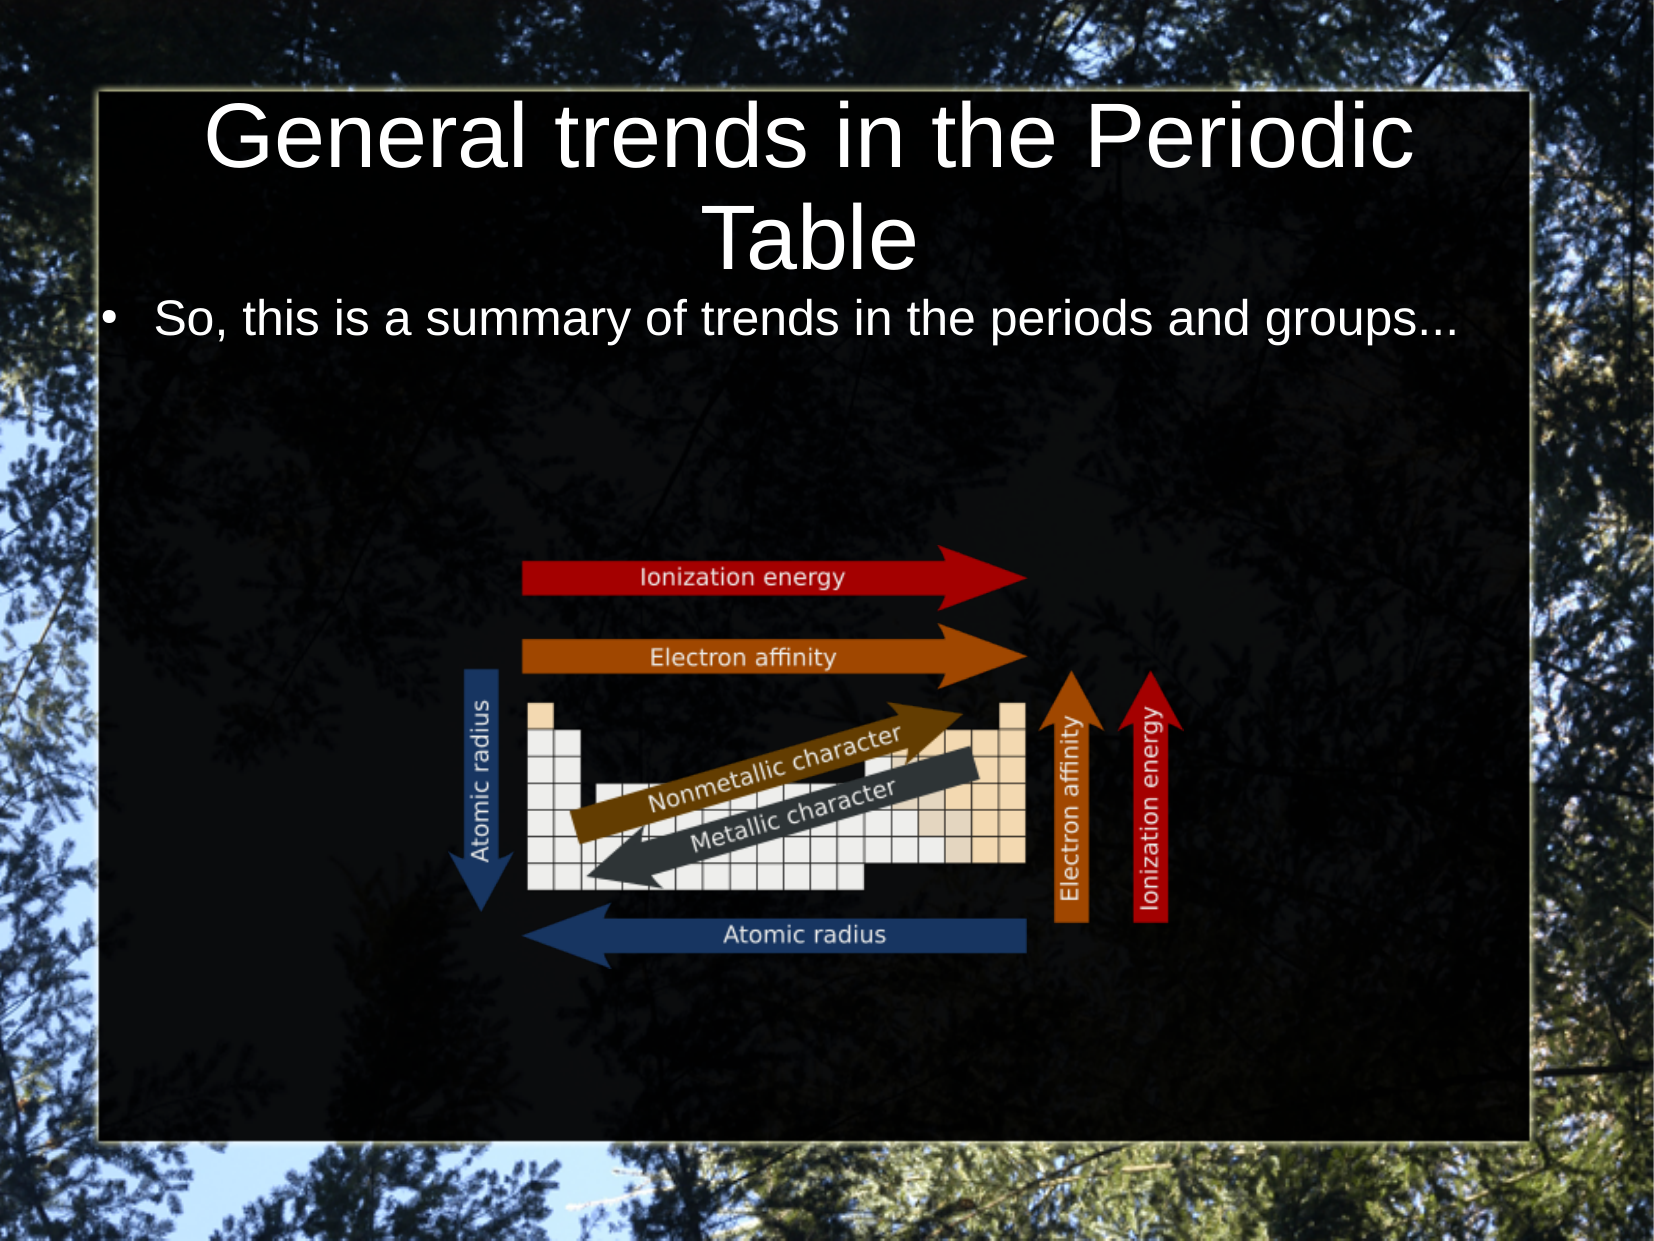

# General trends in the Periodic Table
So, this is a summary of trends in the periods and groups...